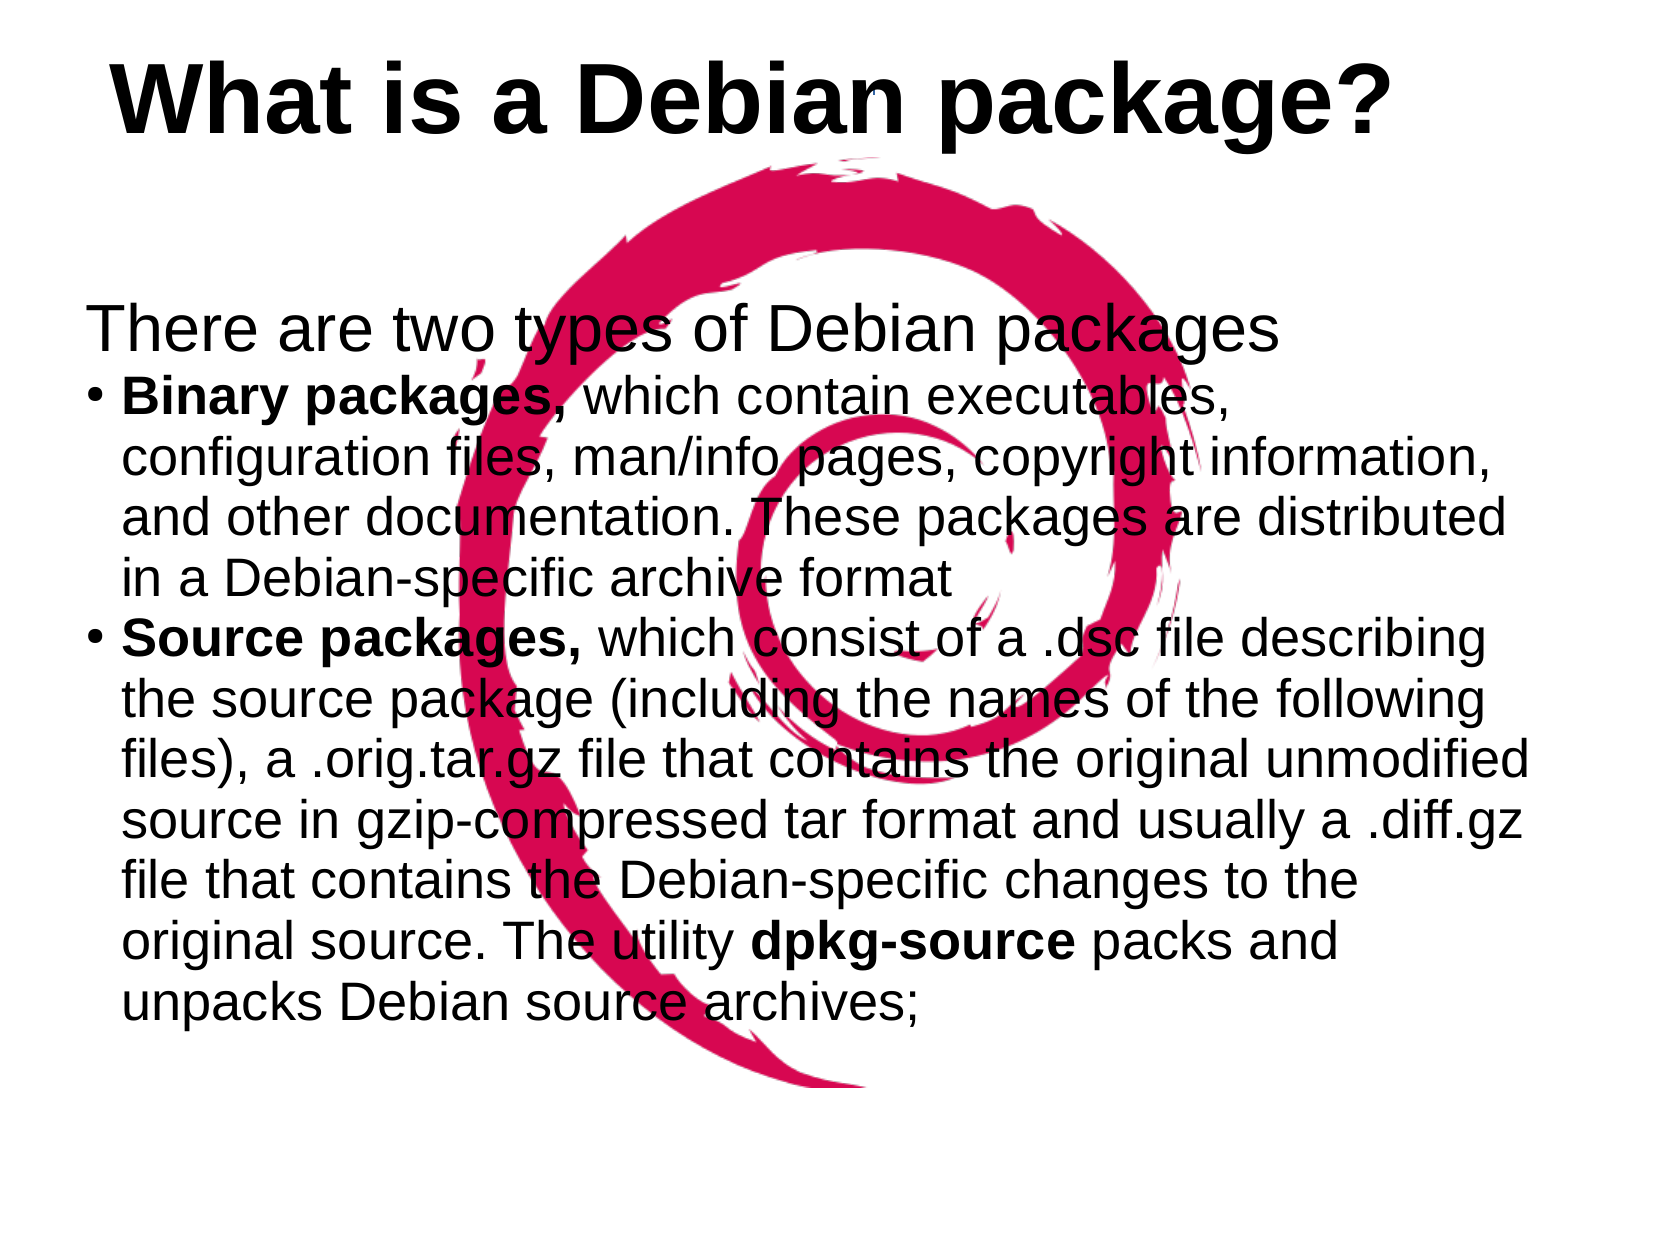

What is a Debian package?
There are two types of Debian packages
Binary packages, which contain executables, configuration files, man/info pages, copyright information, and other documentation. These packages are distributed in a Debian-specific archive format
Source packages, which consist of a .dsc file describing the source package (including the names of the following files), a .orig.tar.gz file that contains the original unmodified source in gzip-compressed tar format and usually a .diff.gz file that contains the Debian-specific changes to the original source. The utility dpkg-source packs and unpacks Debian source archives;